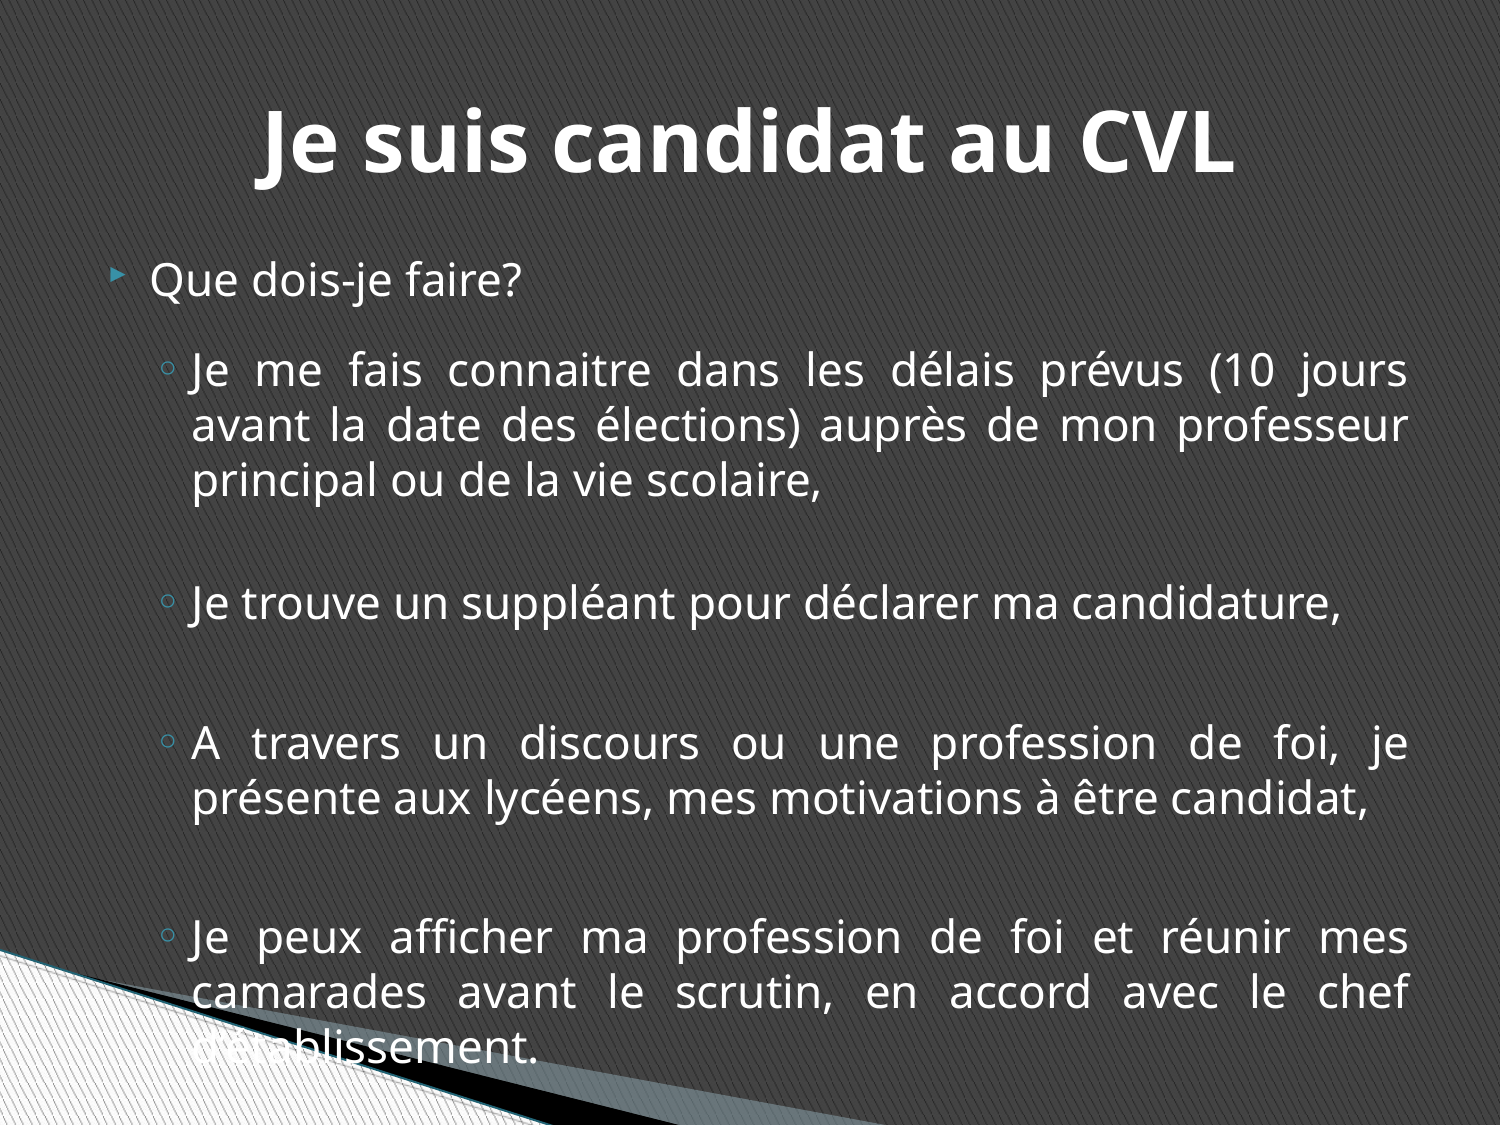

Je suis candidat au CVL
# Que dois-je faire?
Je me fais connaitre dans les délais prévus (10 jours avant la date des élections) auprès de mon professeur principal ou de la vie scolaire,
Je trouve un suppléant pour déclarer ma candidature,
A travers un discours ou une profession de foi, je présente aux lycéens, mes motivations à être candidat,
Je peux afficher ma profession de foi et réunir mes camarades avant le scrutin, en accord avec le chef d’établissement.